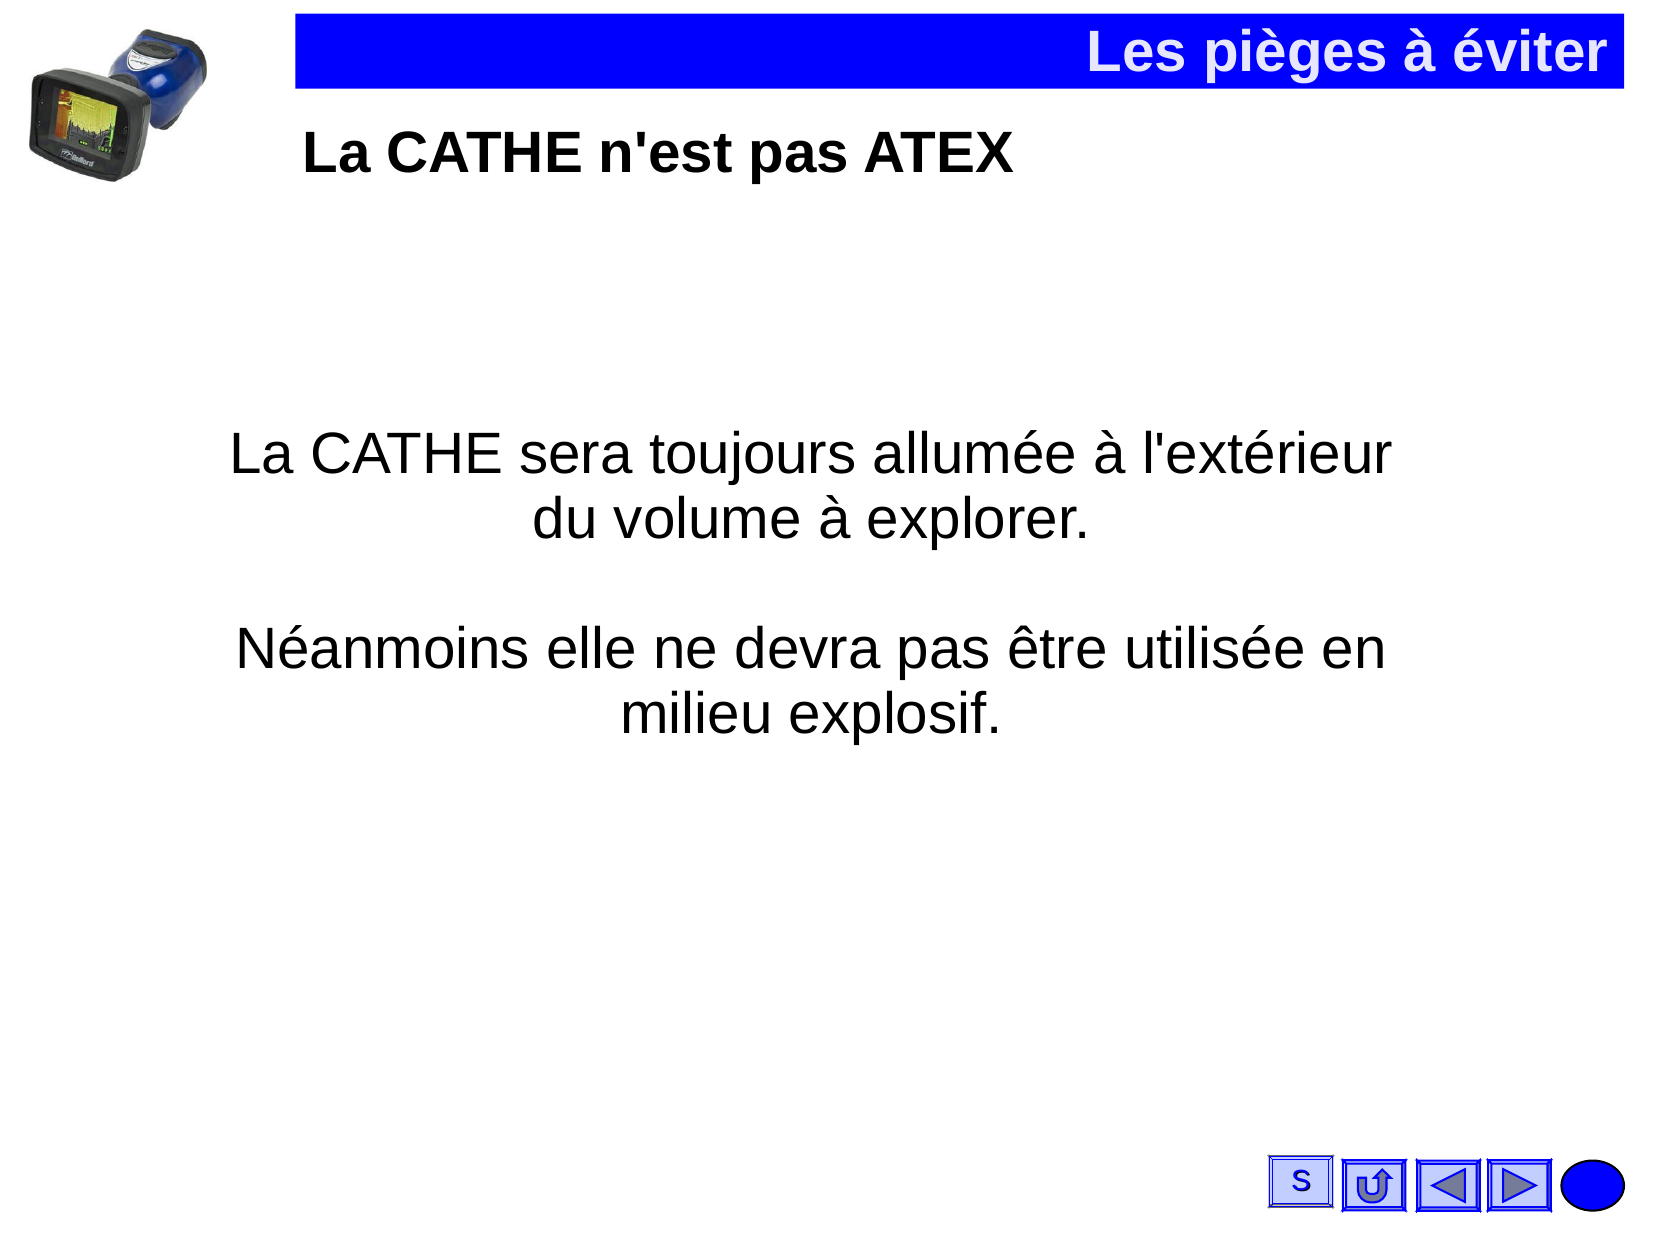

Les pièges à éviter
La CATHE n'est pas ATEX
La CATHE sera toujours allumée à l'extérieur du volume à explorer.
Néanmoins elle ne devra pas être utilisée en milieu explosif.